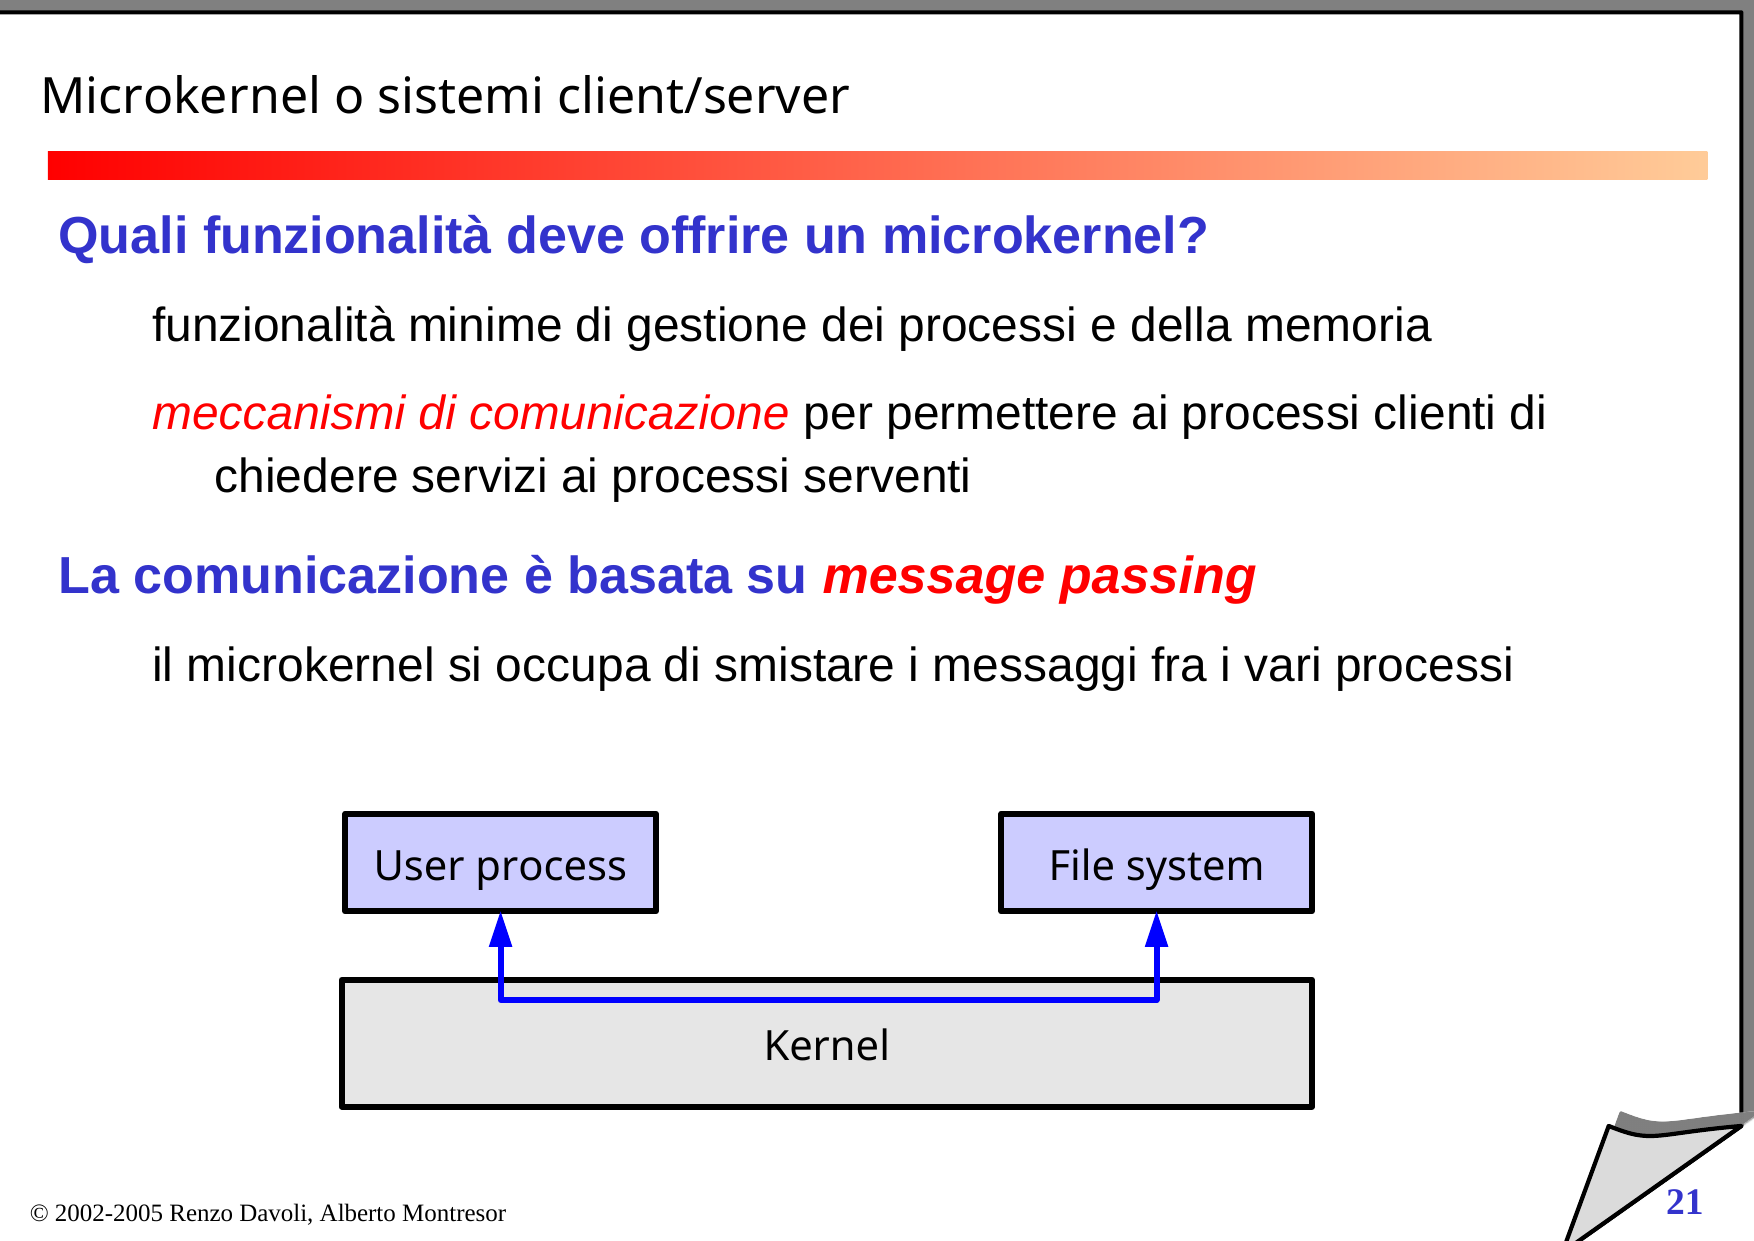

# Microkernel o sistemi client/server
Quali funzionalità deve offrire un microkernel?
funzionalità minime di gestione dei processi e della memoria
meccanismi di comunicazione per permettere ai processi clienti di chiedere servizi ai processi serventi
La comunicazione è basata su message passing
il microkernel si occupa di smistare i messaggi fra i vari processi
User process
File system
Kernel